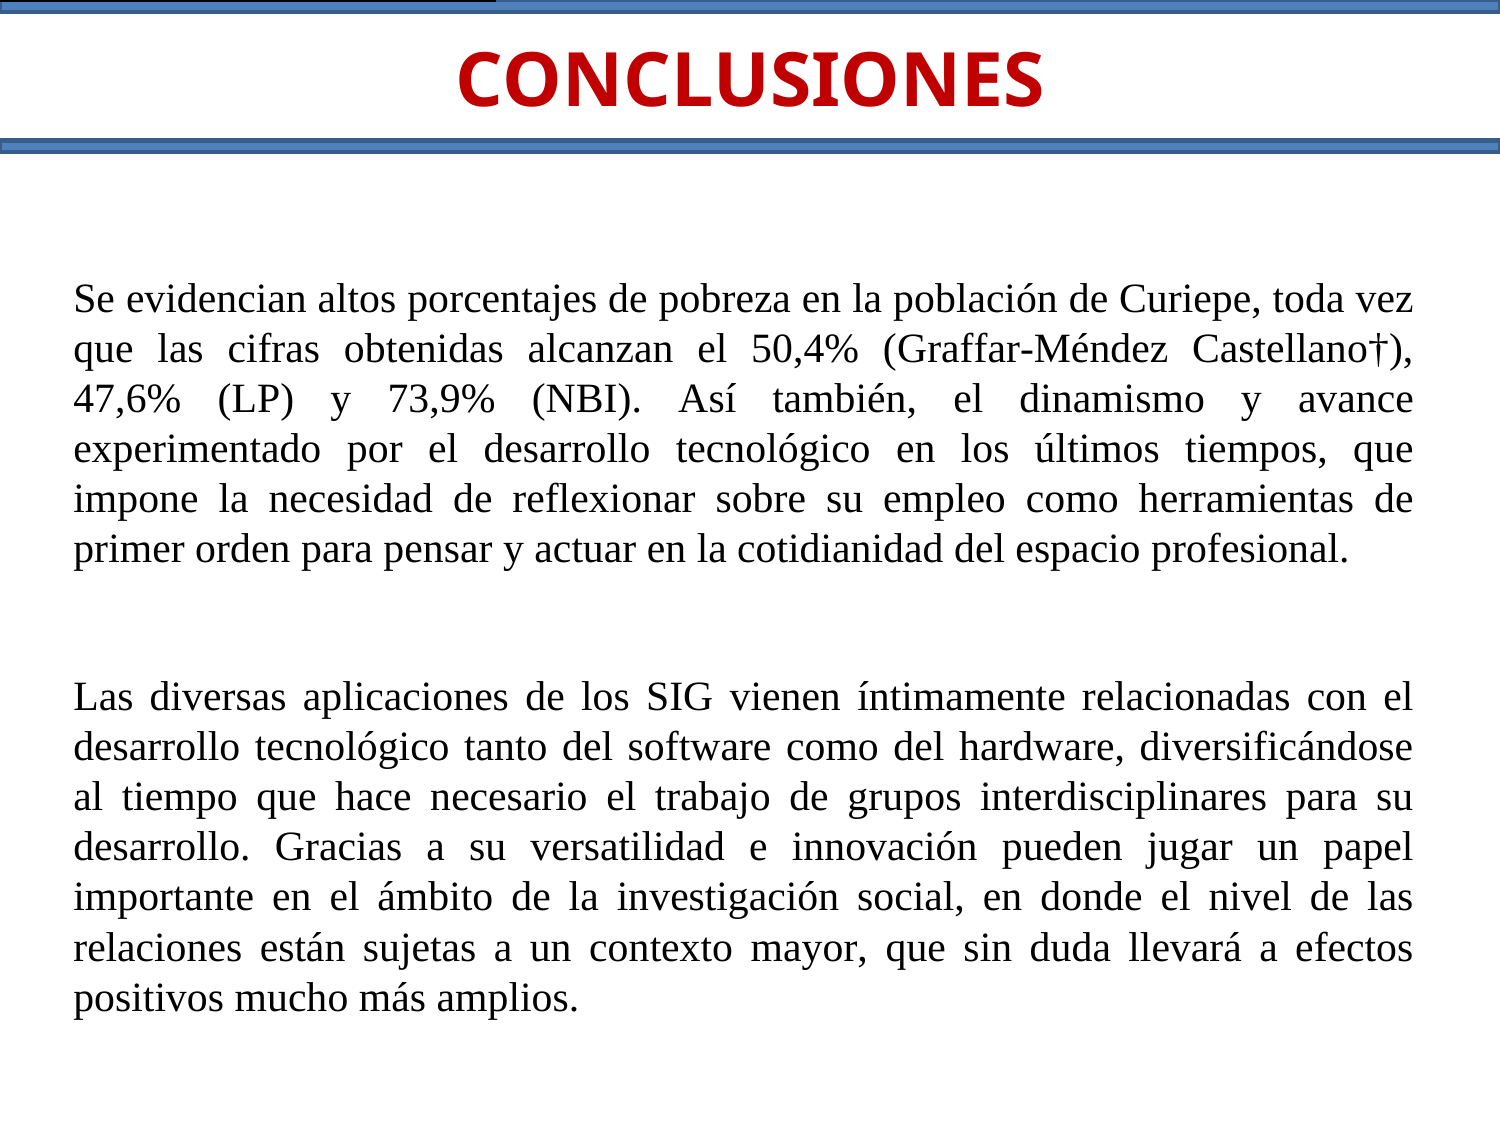

CONCLUSIONES
Se evidencian altos porcentajes de pobreza en la población de Curiepe, toda vez que las cifras obtenidas alcanzan el 50,4% (Graffar-Méndez Castellano†), 47,6% (LP) y 73,9% (NBI). Así también, el dinamismo y avance experimentado por el desarrollo tecnológico en los últimos tiempos, que impone la necesidad de reflexionar sobre su empleo como herramientas de primer orden para pensar y actuar en la cotidianidad del espacio profesional.
Las diversas aplicaciones de los SIG vienen íntimamente relacionadas con el desarrollo tecnológico tanto del software como del hardware, diversificándose al tiempo que hace necesario el trabajo de grupos interdisciplinares para su desarrollo. Gracias a su versatilidad e innovación pueden jugar un papel importante en el ámbito de la investigación social, en donde el nivel de las relaciones están sujetas a un contexto mayor, que sin duda llevará a efectos positivos mucho más amplios.